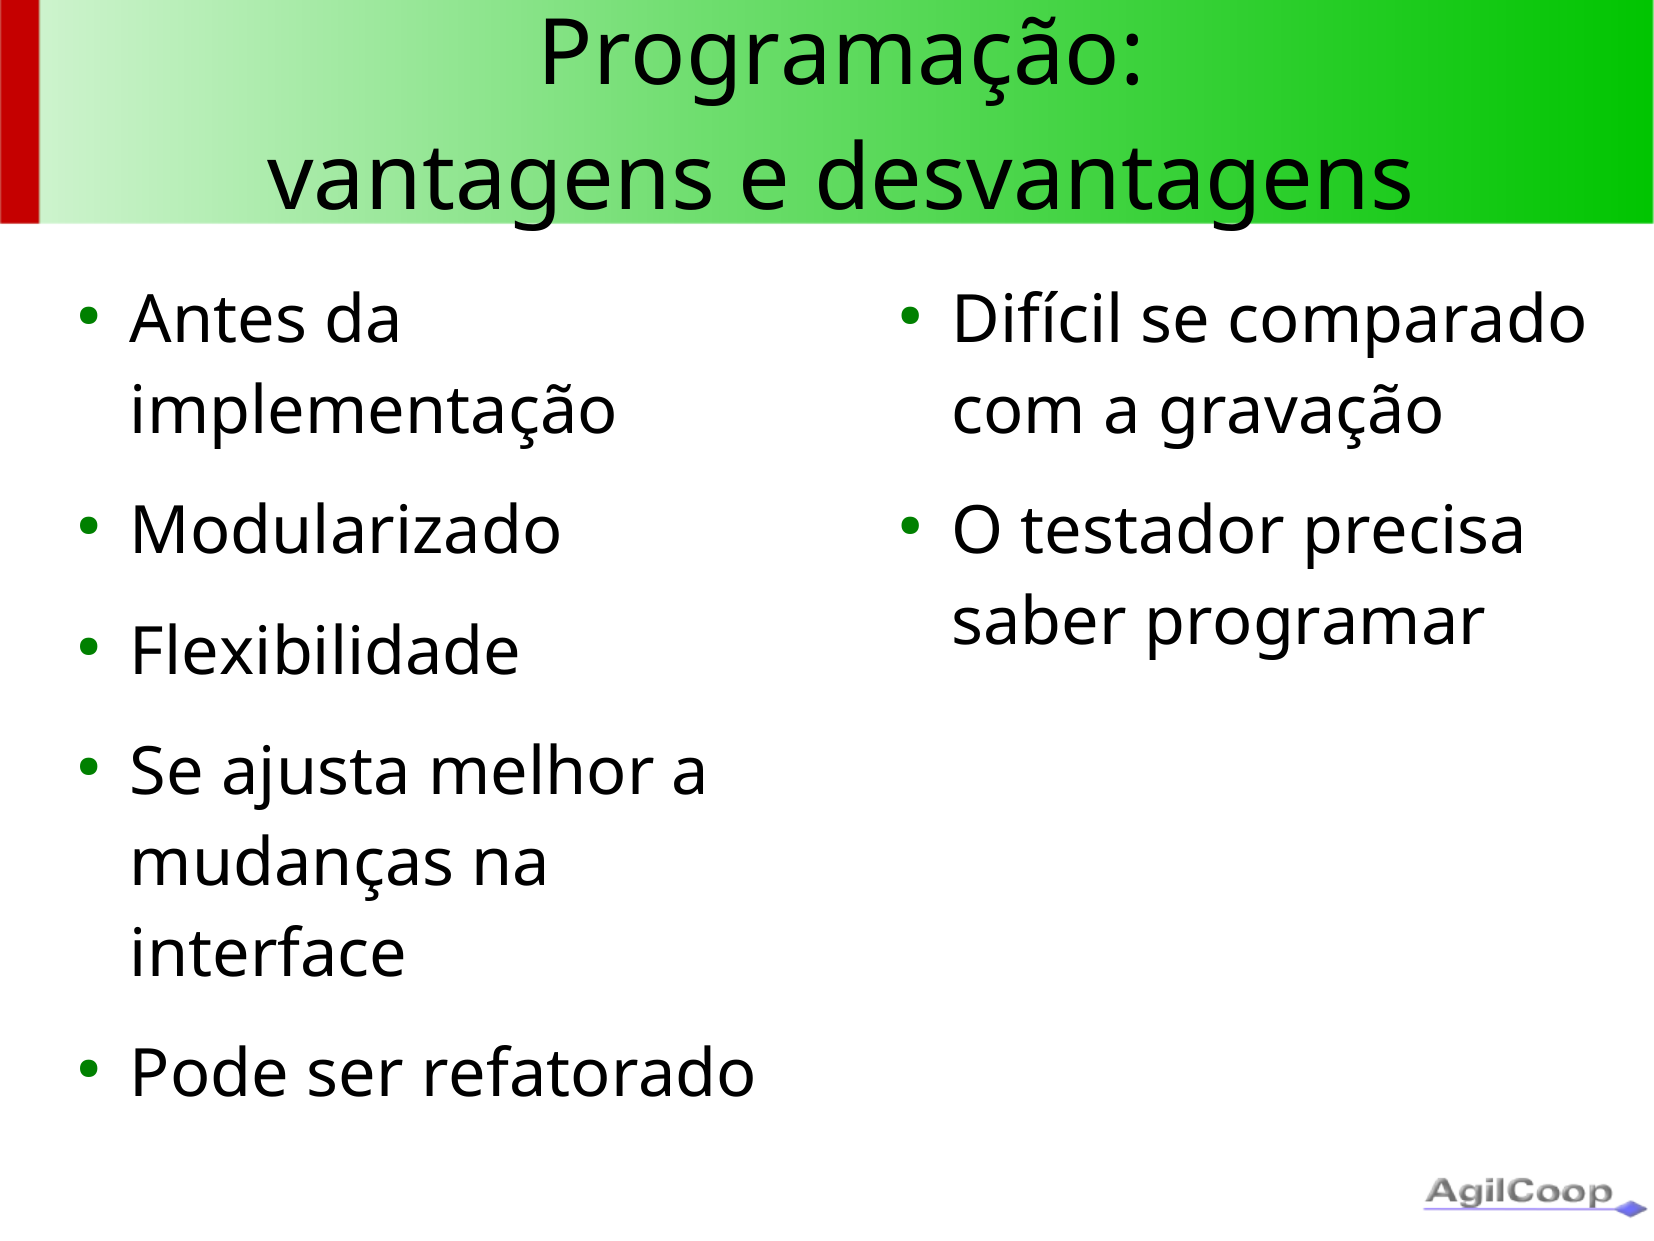

# Programação: vantagens e desvantagens
Antes da implementação
Modularizado
Flexibilidade
Se ajusta melhor a mudanças na interface
Pode ser refatorado
Difícil se comparado com a gravação
O testador precisa saber programar